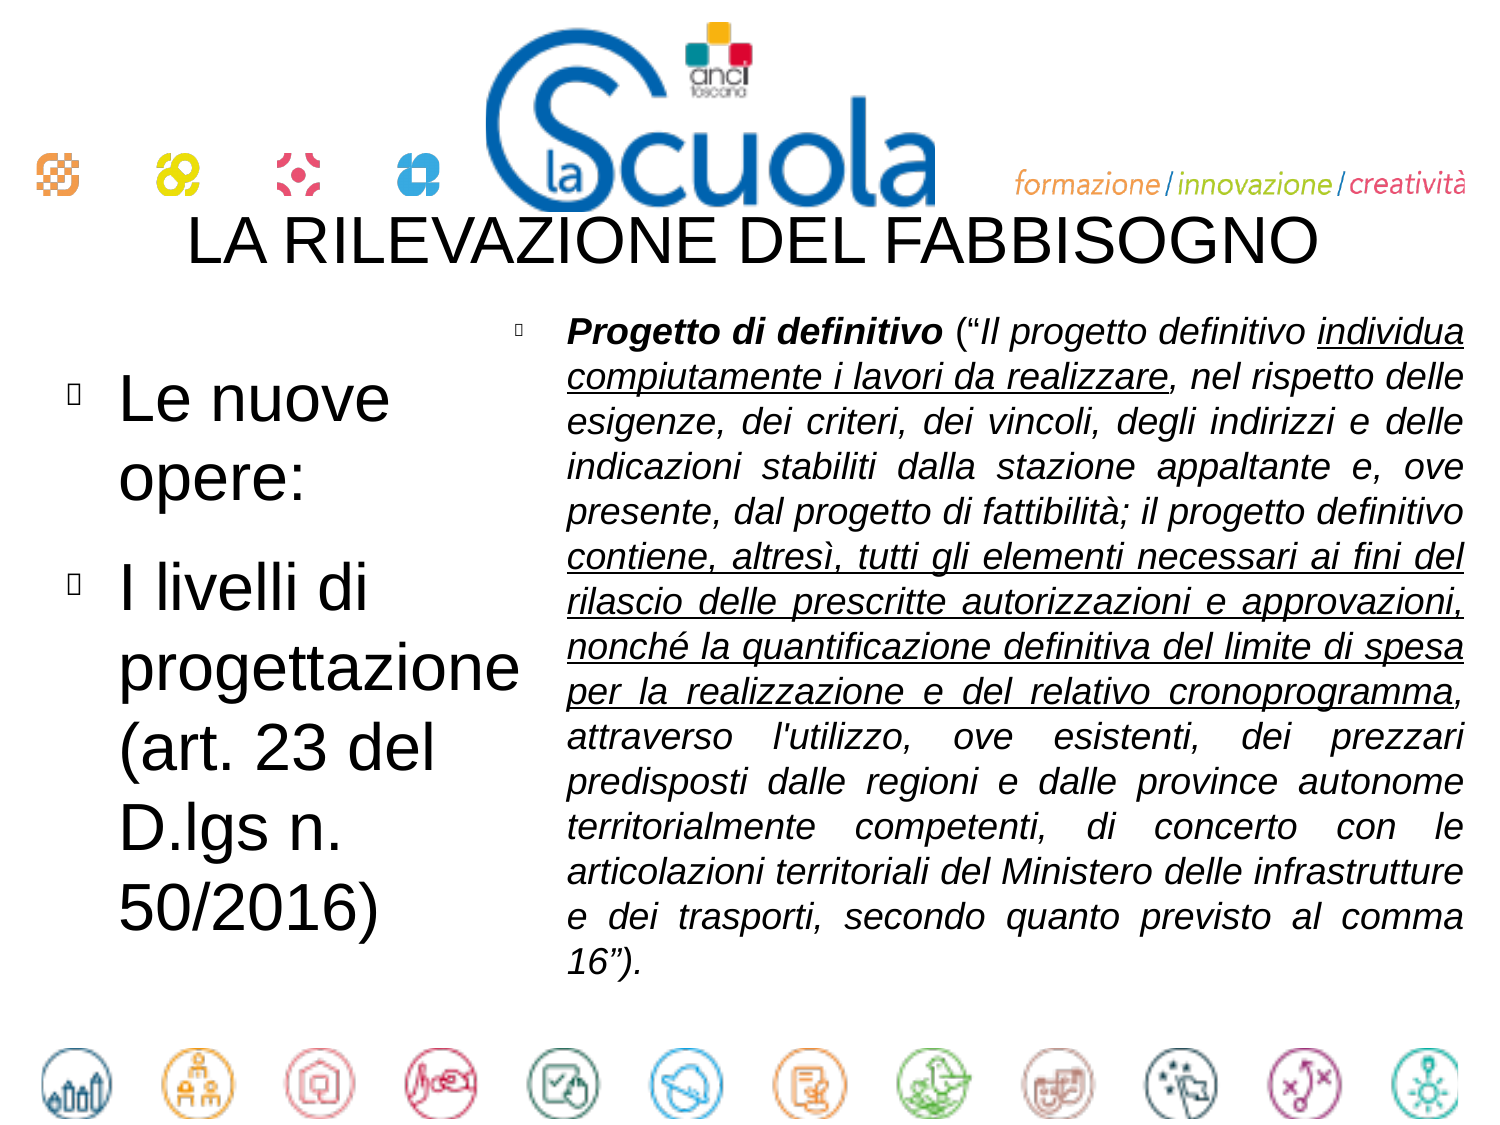

LA RILEVAZIONE DEL FABBISOGNO
Progetto di definitivo (“Il progetto definitivo individua compiutamente i lavori da realizzare, nel rispetto delle esigenze, dei criteri, dei vincoli, degli indirizzi e delle indicazioni stabiliti dalla stazione appaltante e, ove presente, dal progetto di fattibilità; il progetto definitivo contiene, altresì, tutti gli elementi necessari ai fini del rilascio delle prescritte autorizzazioni e approvazioni, nonché la quantificazione definitiva del limite di spesa per la realizzazione e del relativo cronoprogramma, attraverso l'utilizzo, ove esistenti, dei prezzari predisposti dalle regioni e dalle province autonome territorialmente competenti, di concerto con le articolazioni territoriali del Ministero delle infrastrutture e dei trasporti, secondo quanto previsto al comma 16”).
Le nuove opere:
I livelli di progettazione (art. 23 del D.lgs n. 50/2016)